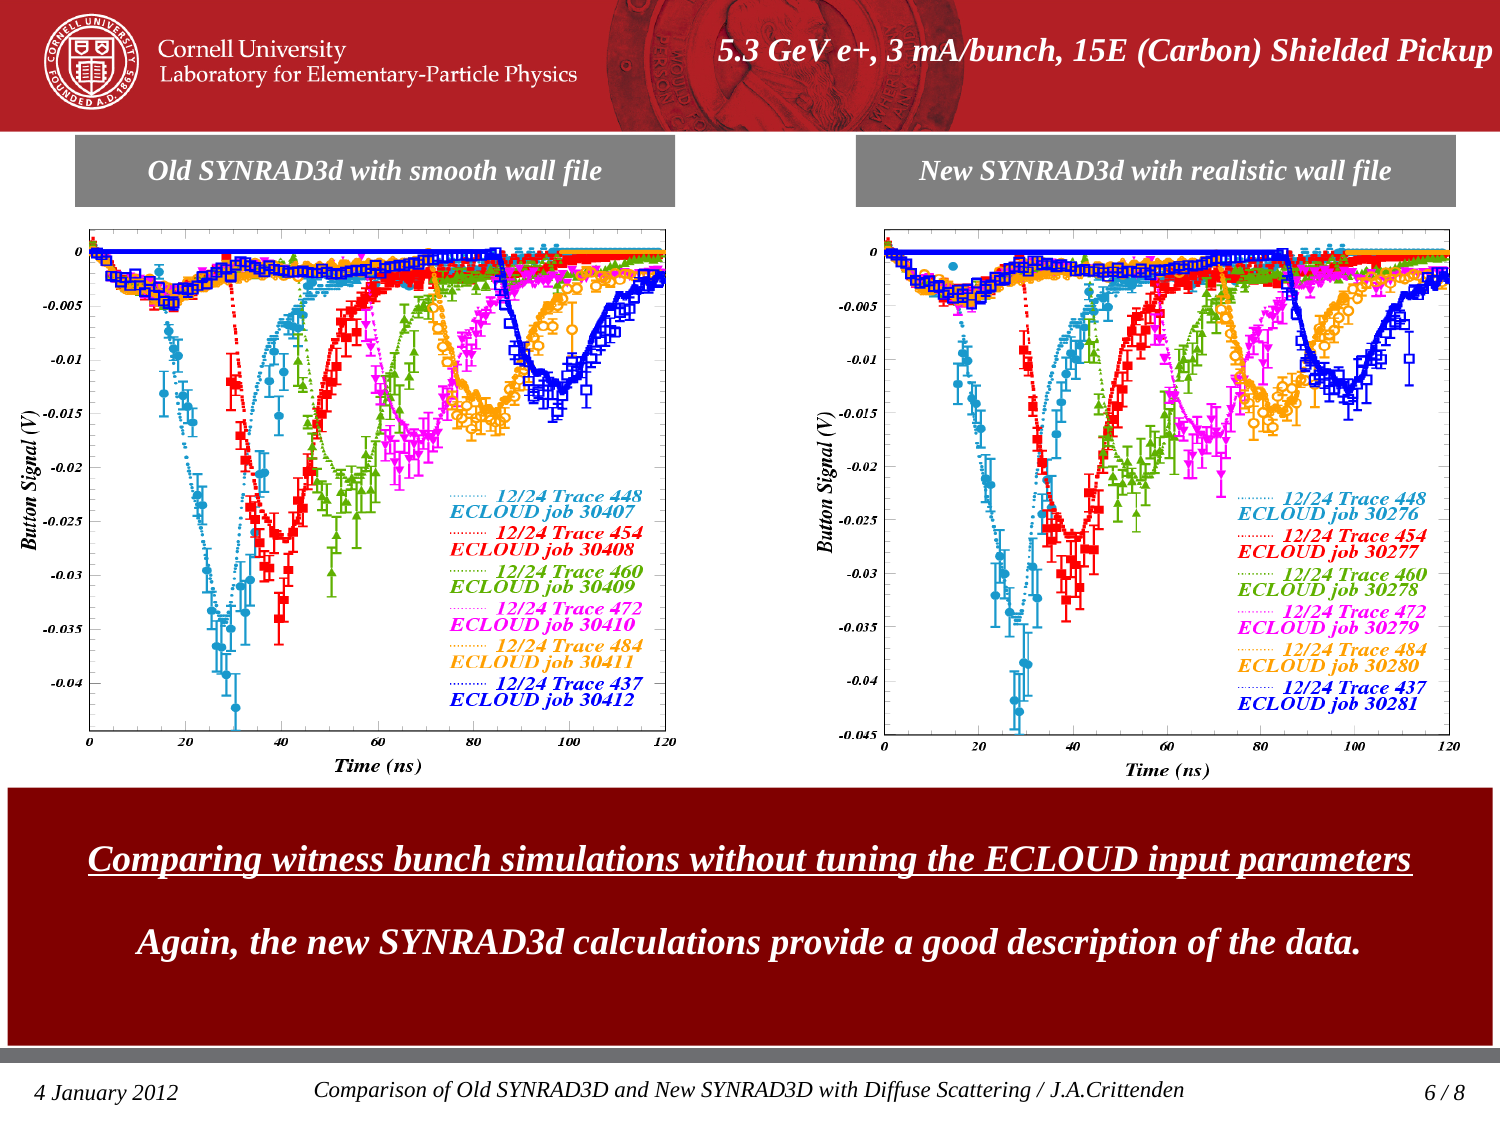

5.3 GeV e+, 3 mA/bunch, 15E (Carbon) Shielded Pickup
Old SYNRAD3d with smooth wall file
New SYNRAD3d with realistic wall file
Comparing witness bunch simulations without tuning the ECLOUD input parameters
Again, the new SYNRAD3d calculations provide a good description of the data.